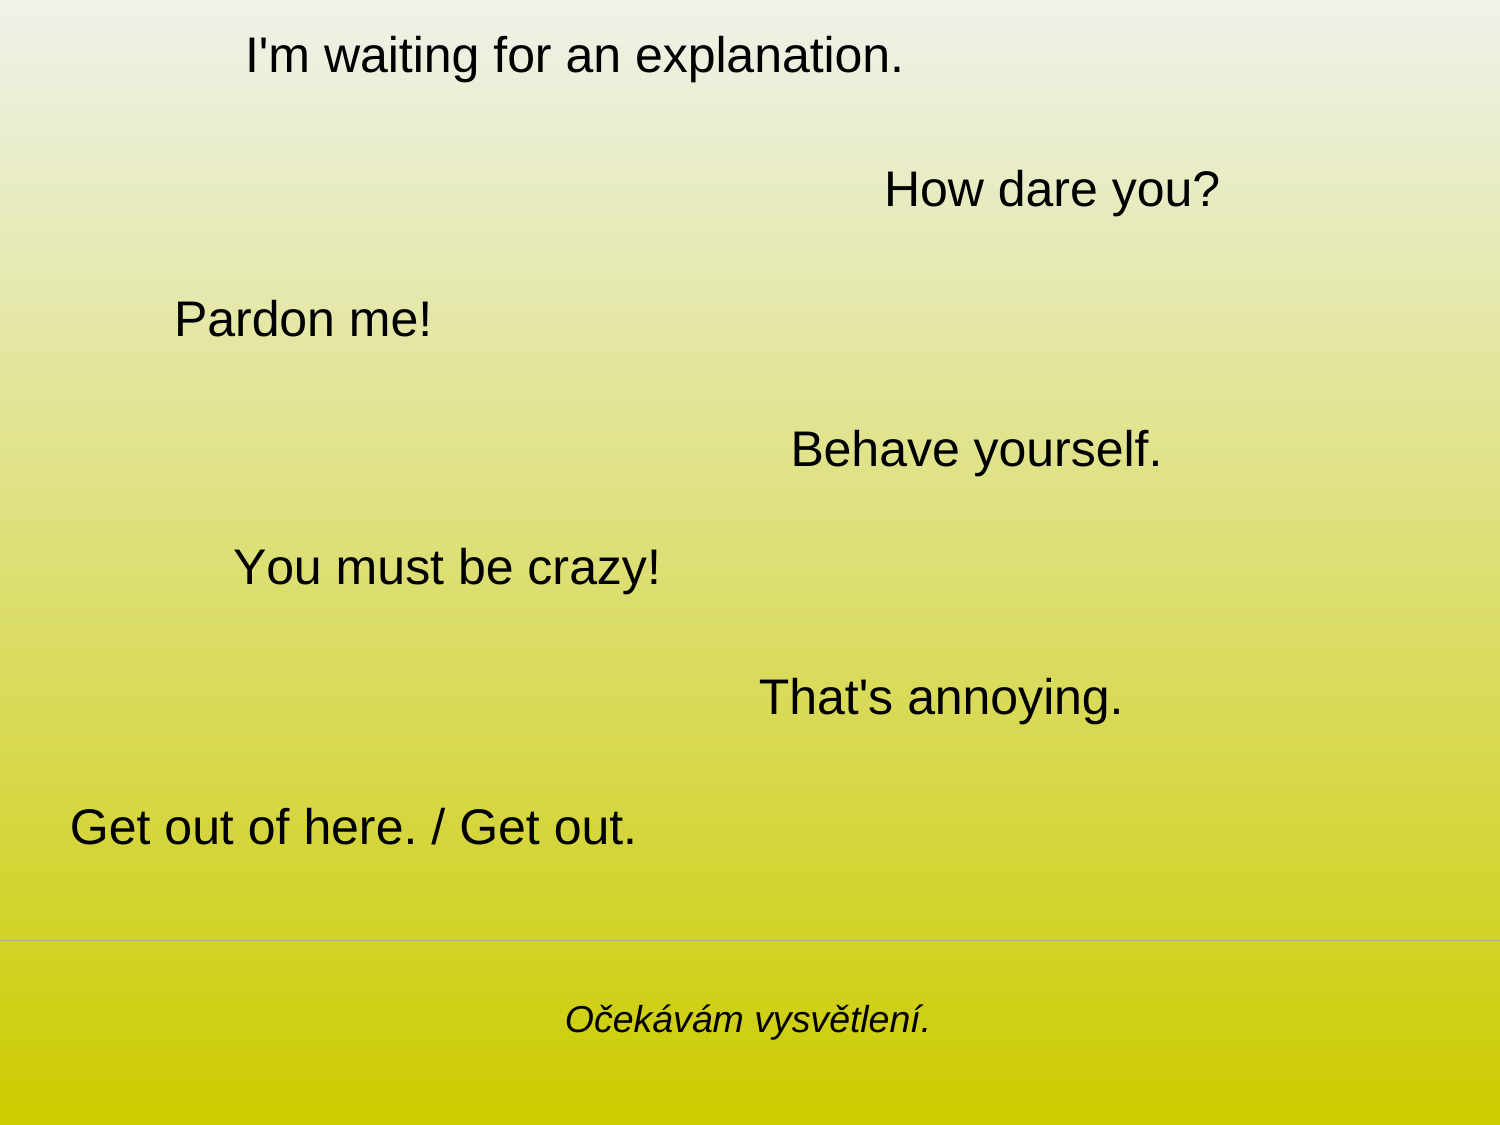

I'm waiting for an explanation.
How dare you?
Pardon me!
Behave yourself.
You must be crazy!
That's annoying.
Get out of here. / Get out.
Očekávám vysvětlení.